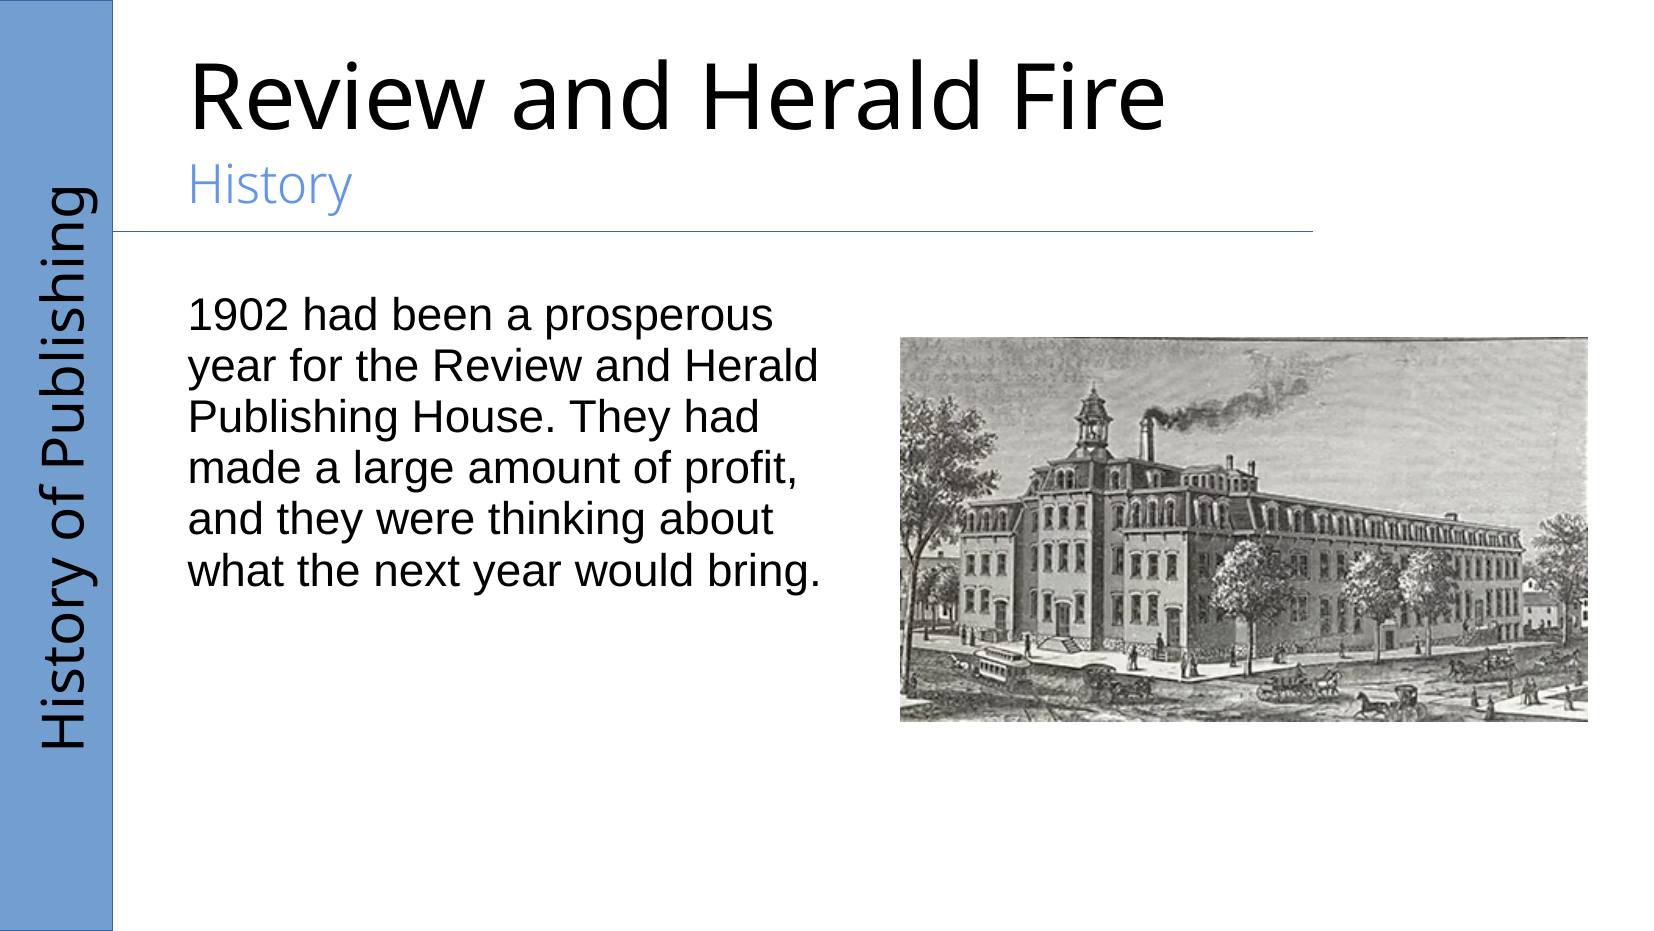

# Review and Herald Fire
History
1902 had been a prosperous year for the Review and Herald Publishing House. They had made a large amount of profit, and they were thinking about what the next year would bring.
History of Publishing